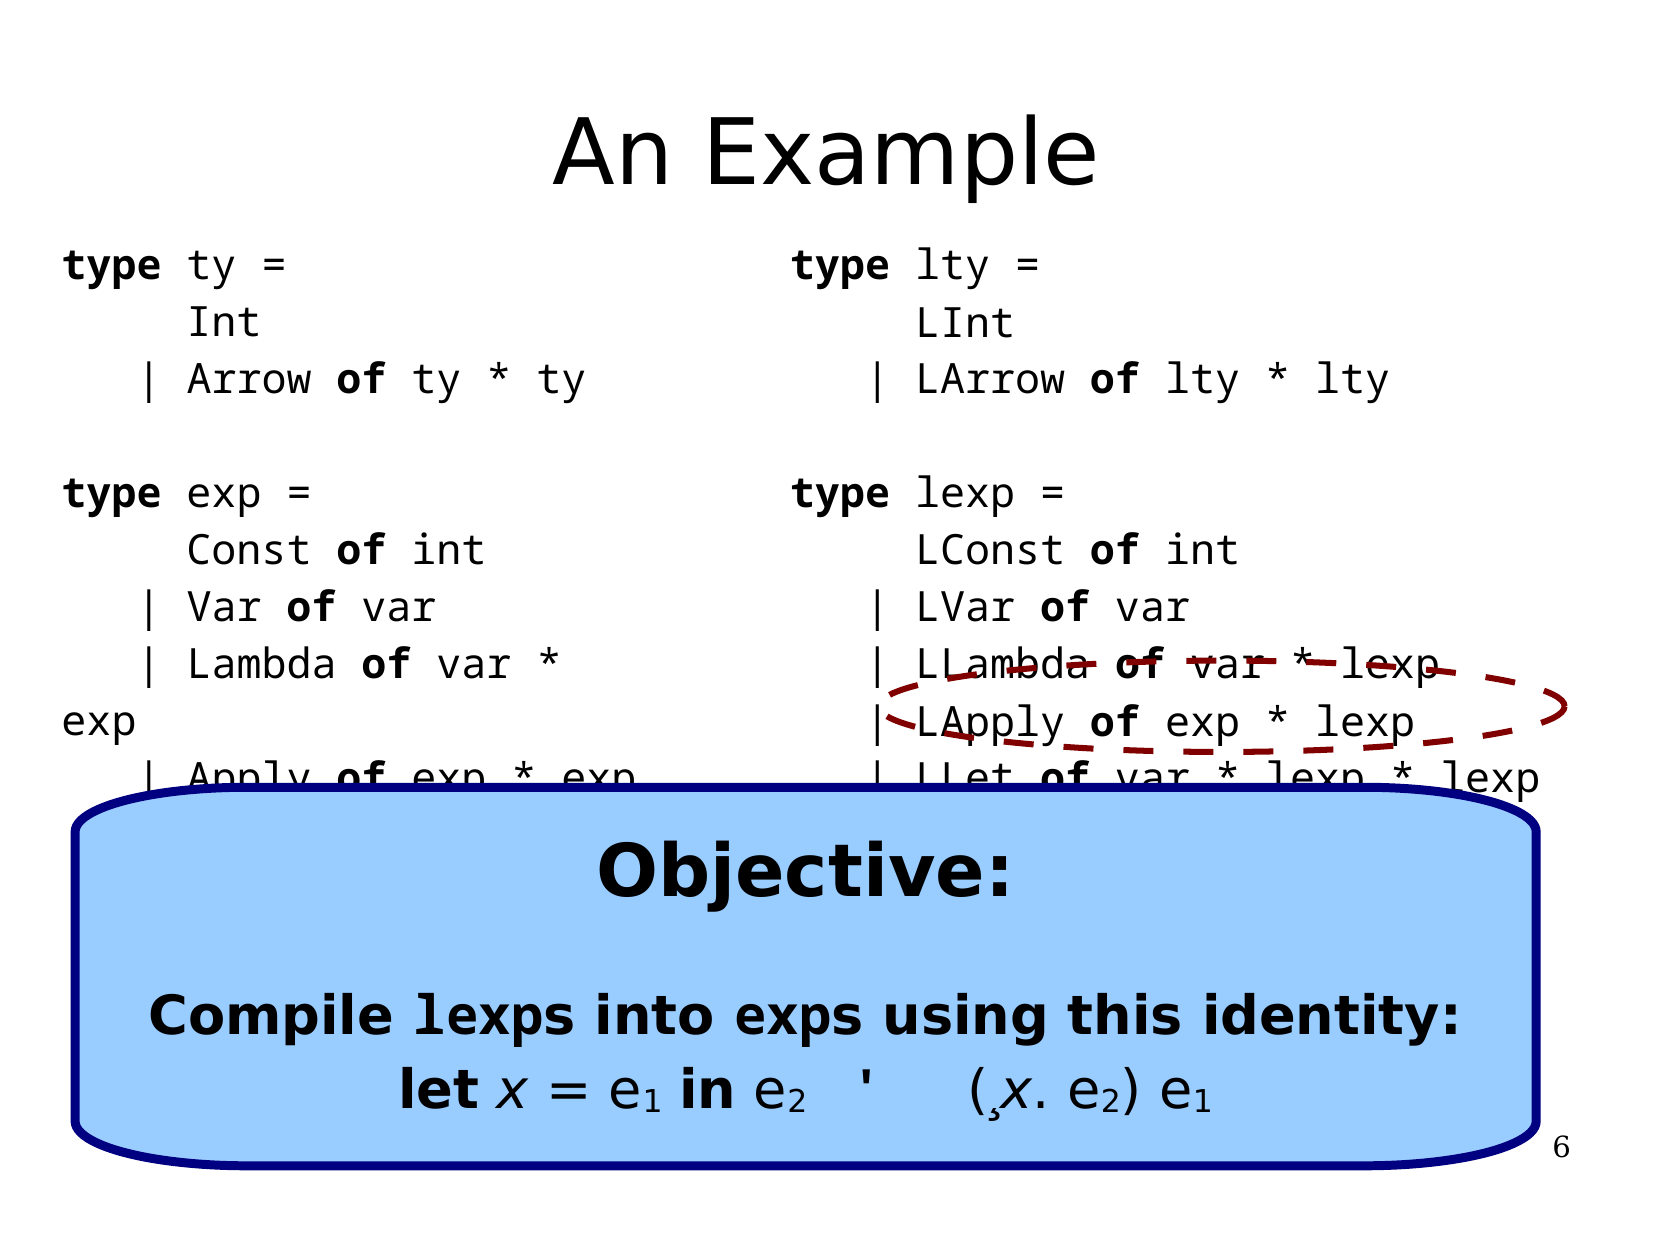

# An Example
type ty =
	 Int
	| Arrow of ty * ty
type exp =
 Const of int
 | Var of var
 | Lambda of var * exp
 | Apply of exp * exp
type lty =
	 LInt
	| LArrow of lty * lty
type lexp =
 LConst of int
 | LVar of var
 | LLambda of var * lexp
 | LApply of exp * lexp
 | LLet of var * lexp * lexp
Objective:
Compile lexps into exps using this identity:
let x = e1 in e2 ' (¸x. e2) e1
6